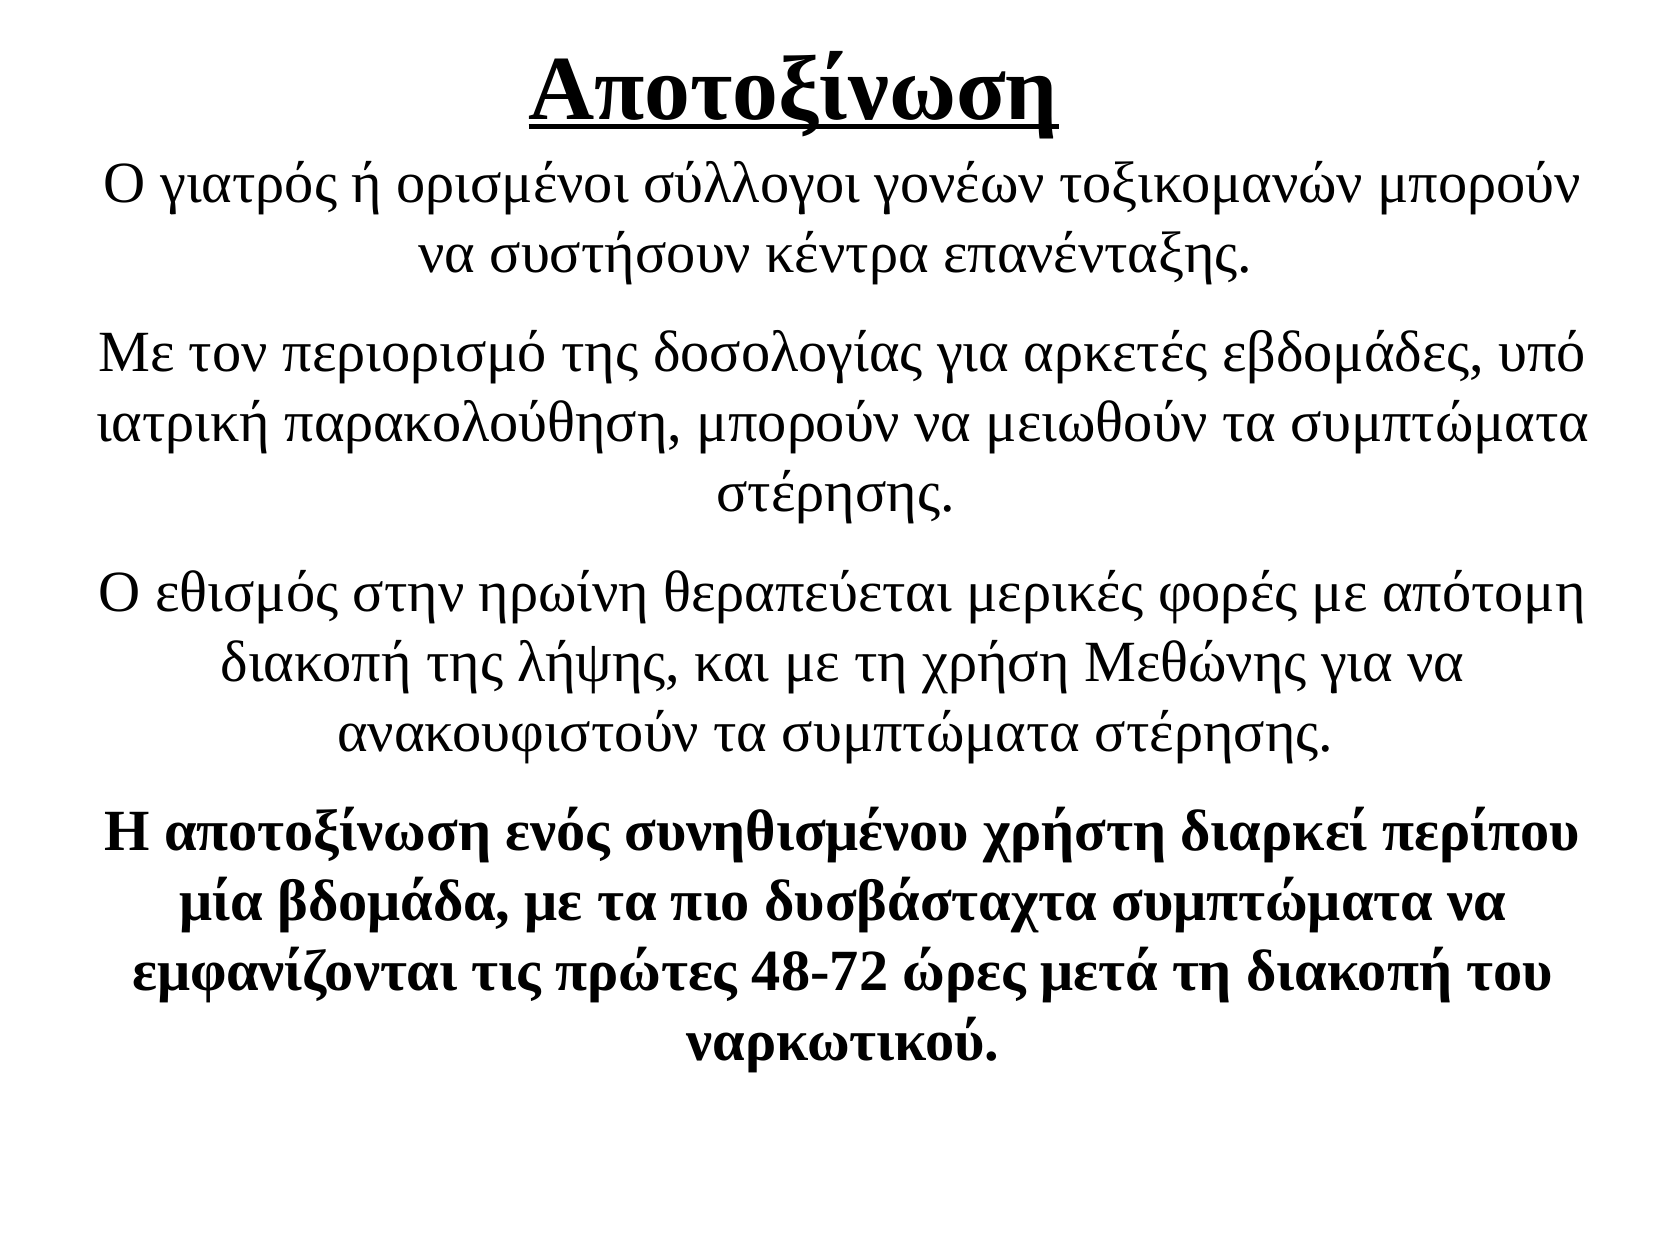

# Αποτοξίνωση
Ο γιατρός ή ορισμένοι σύλλογοι γονέων τοξικομανών μπορούν να συστήσουν κέντρα επανένταξης.
Με τον περιορισμό της δοσολογίας για αρκετές εβδομάδες, υπό ιατρική παρακολούθηση, μπορούν να μειωθούν τα συμπτώματα στέρησης.
Ο εθισμός στην ηρωίνη θεραπεύεται μερικές φορές με απότομη διακοπή της λήψης, και με τη χρήση Μεθώνης για να ανακουφιστούν τα συμπτώματα στέρησης.
Η αποτοξίνωση ενός συνηθισμένου χρήστη διαρκεί περίπου μία βδομάδα, με τα πιο δυσβάσταχτα συμπτώματα να εμφανίζονται τις πρώτες 48-72 ώρες μετά τη διακοπή του ναρκωτικού.